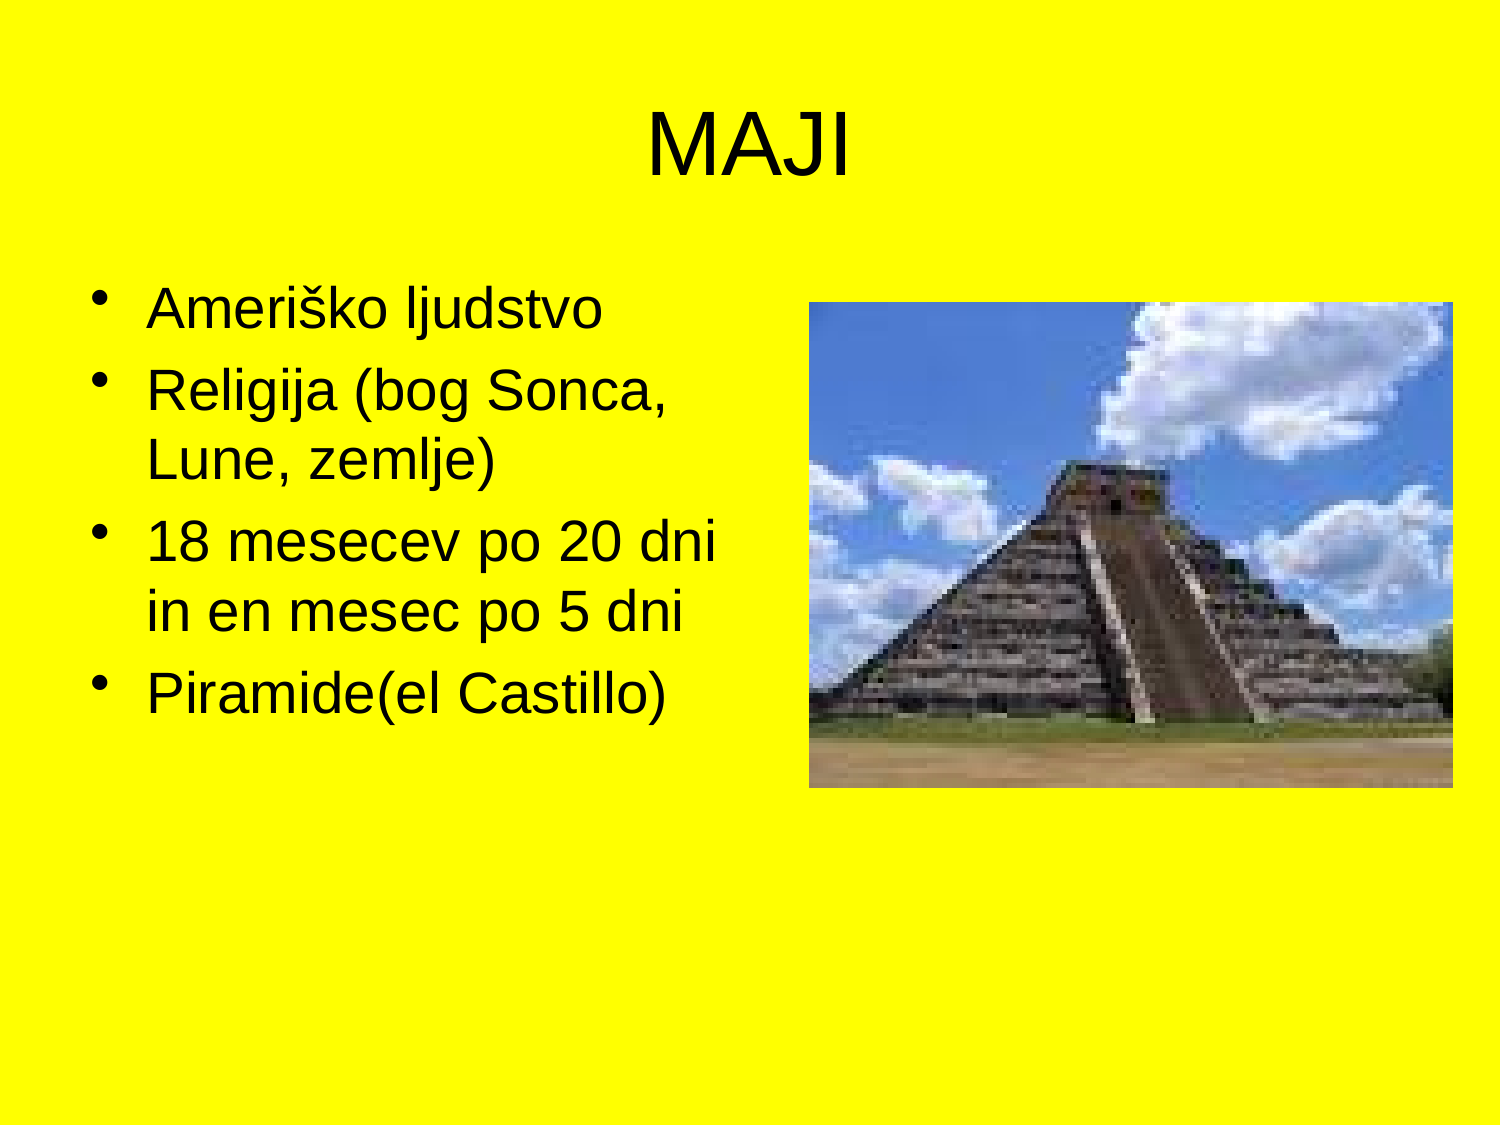

# MAJI
Ameriško ljudstvo
Religija (bog Sonca, Lune, zemlje)
18 mesecev po 20 dni in en mesec po 5 dni
Piramide(el Castillo)